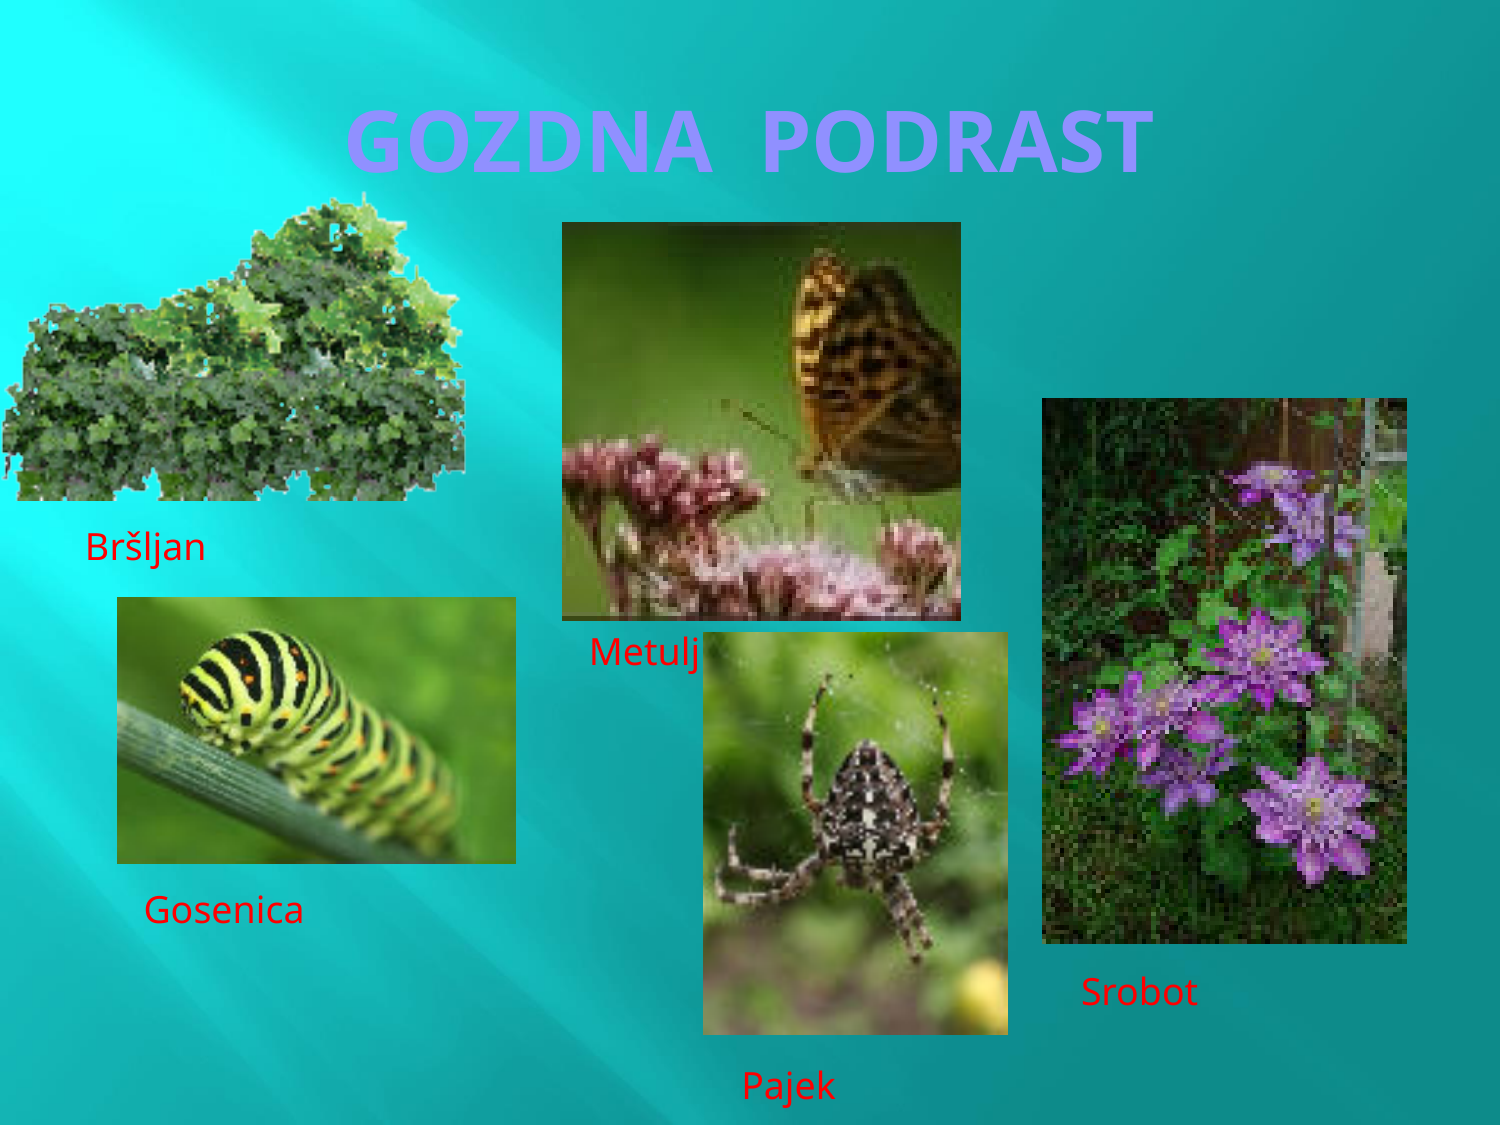

# GOZDNA PODRAST
Bršljan
Metulj
Gosenica
Srobot
Pajek